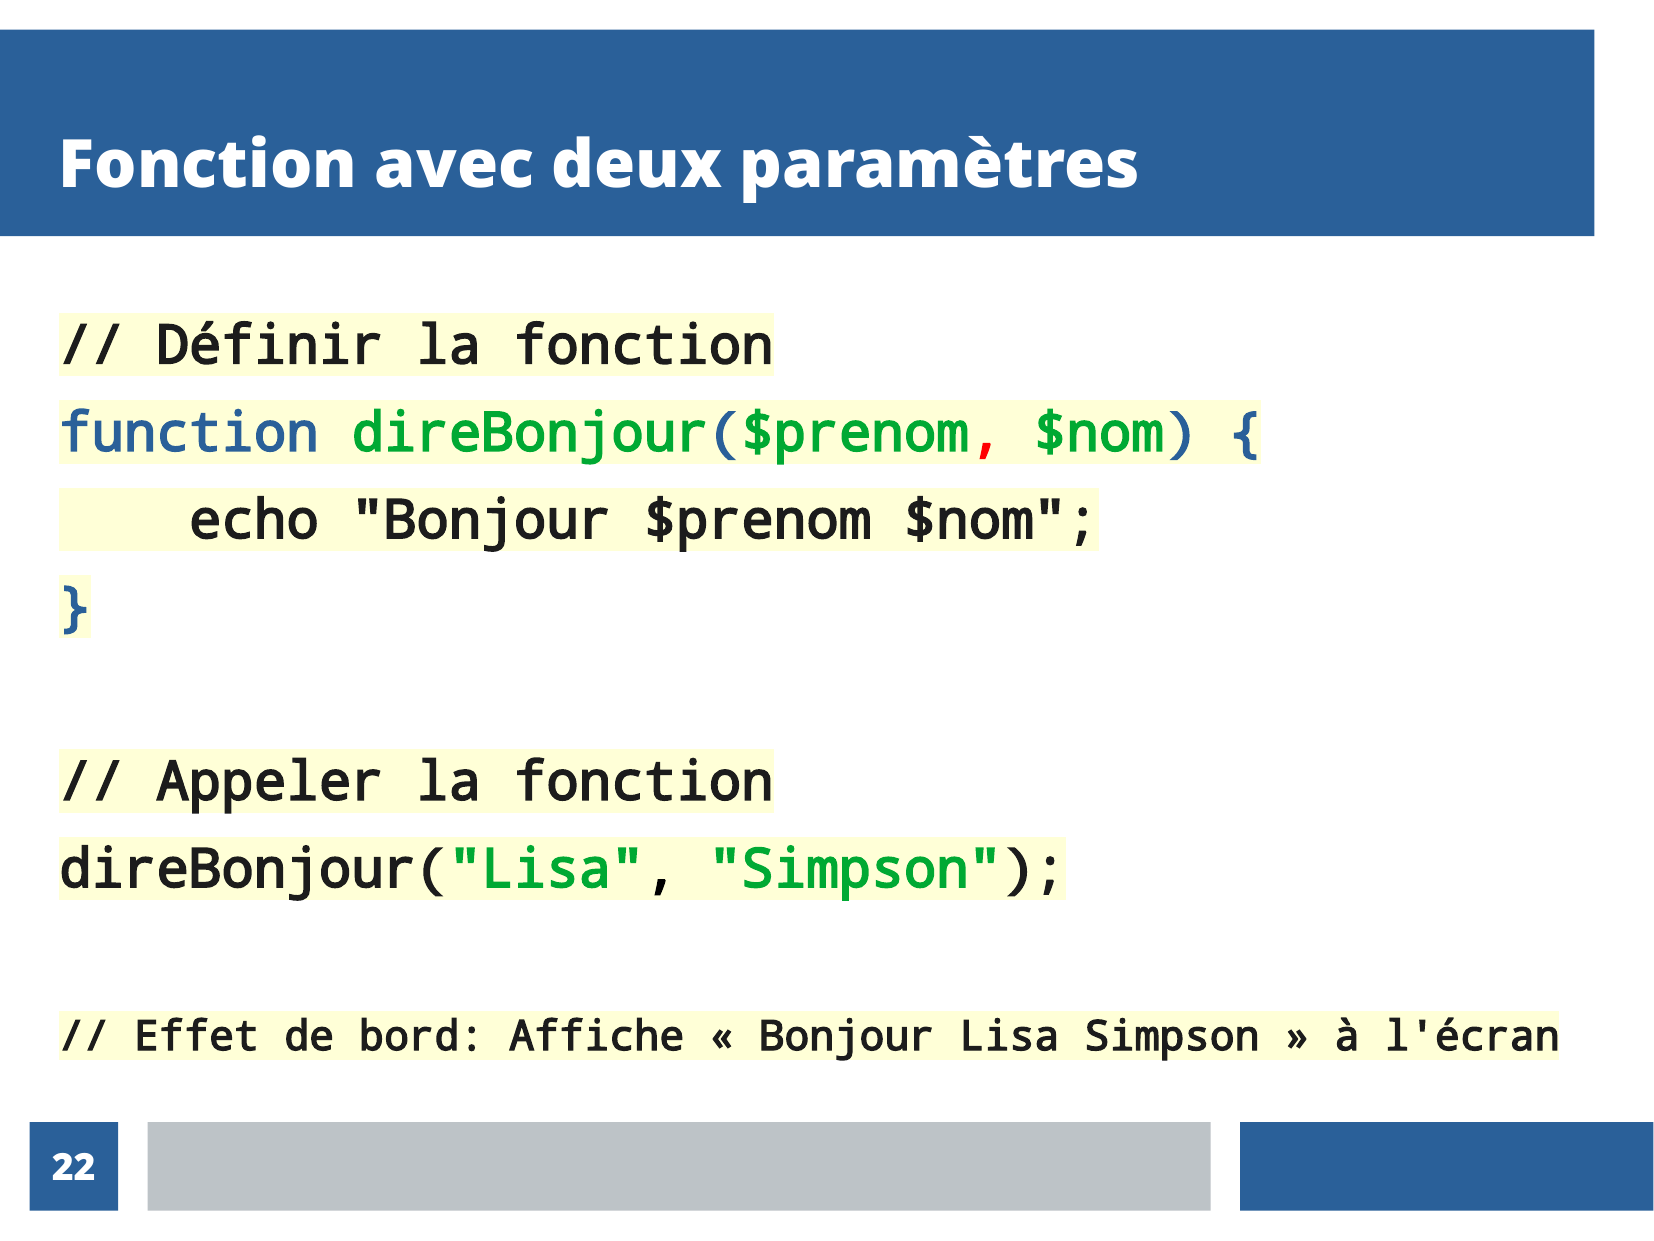

# Fonction avec deux paramètres
// Définir la fonction
function direBonjour($prenom, $nom) {
 echo "Bonjour $prenom $nom";
}
// Appeler la fonction
direBonjour("Lisa", "Simpson");
// Effet de bord: Affiche « Bonjour Lisa Simpson » à l'écran
22